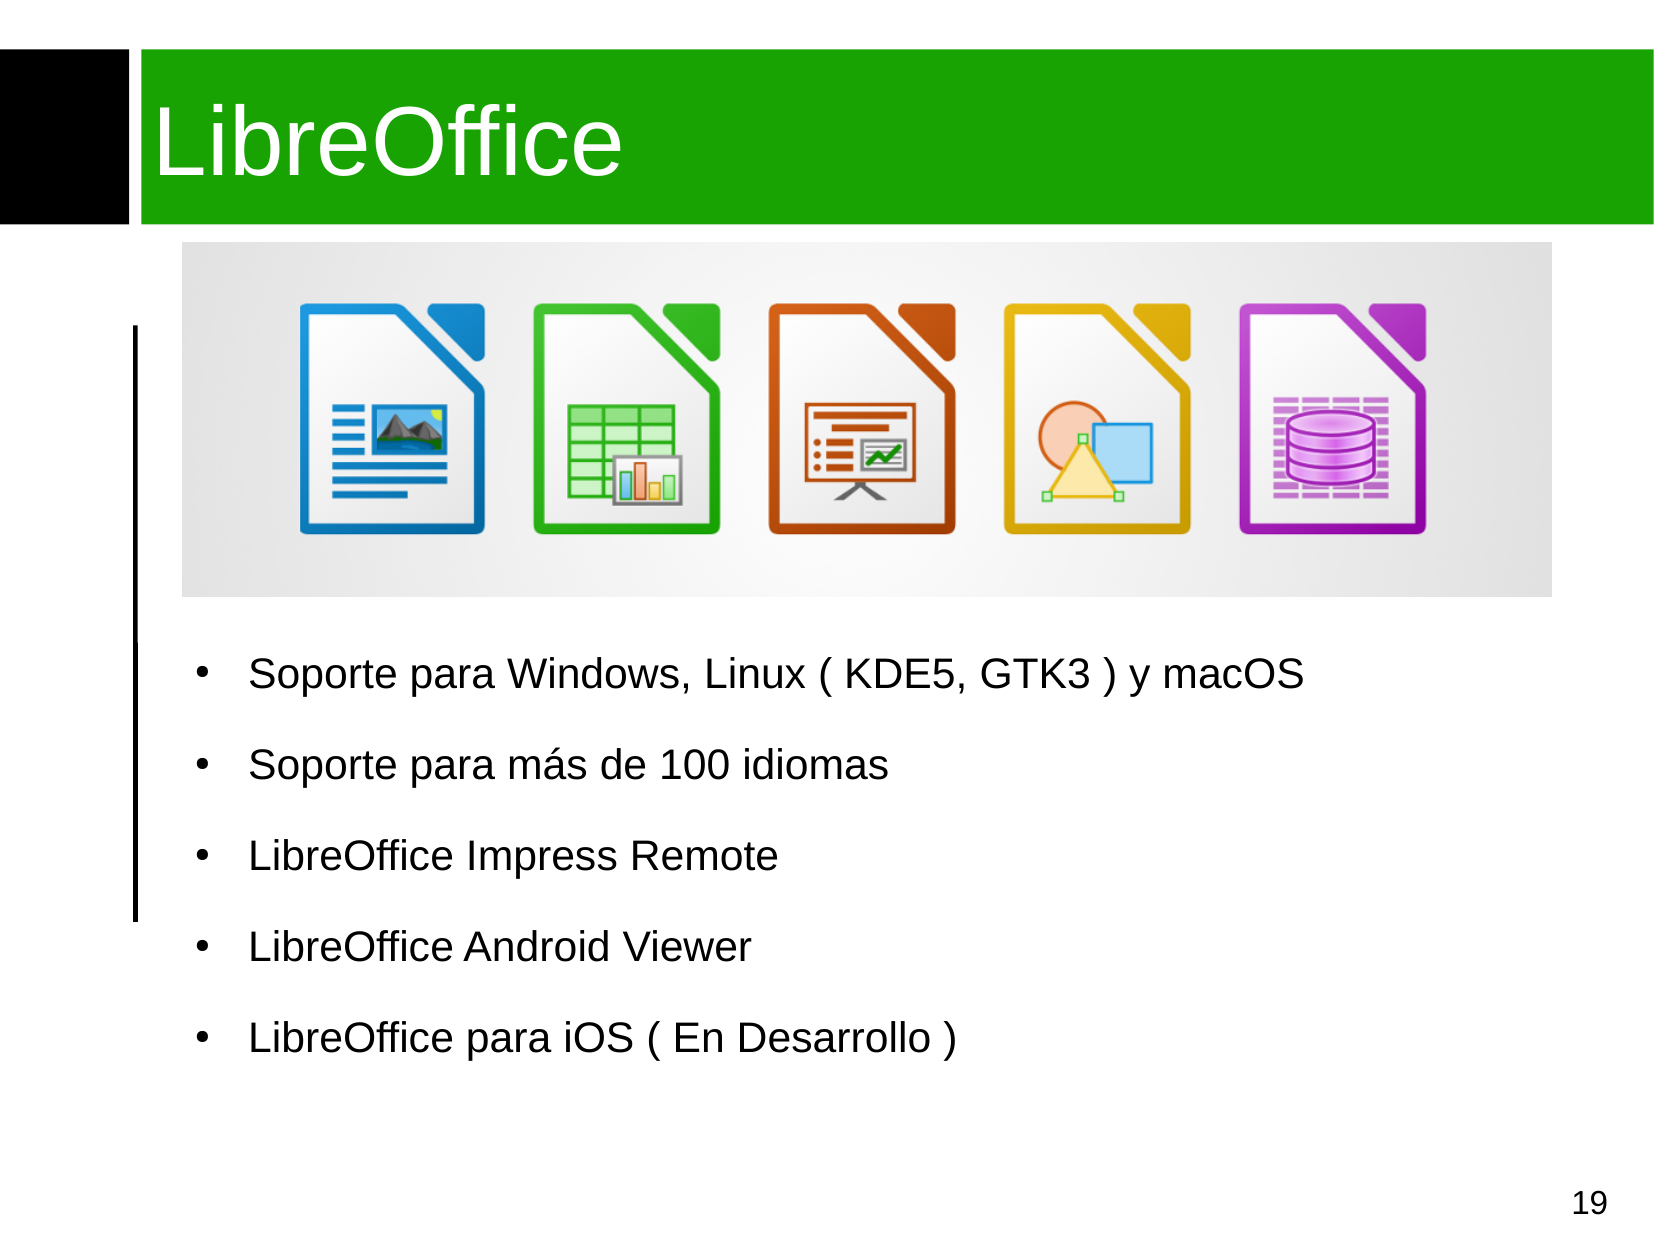

# LibreOffice
Soporte para Windows, Linux ( KDE5, GTK3 ) y macOS
Soporte para más de 100 idiomas
LibreOffice Impress Remote
LibreOffice Android Viewer
LibreOffice para iOS ( En Desarrollo )